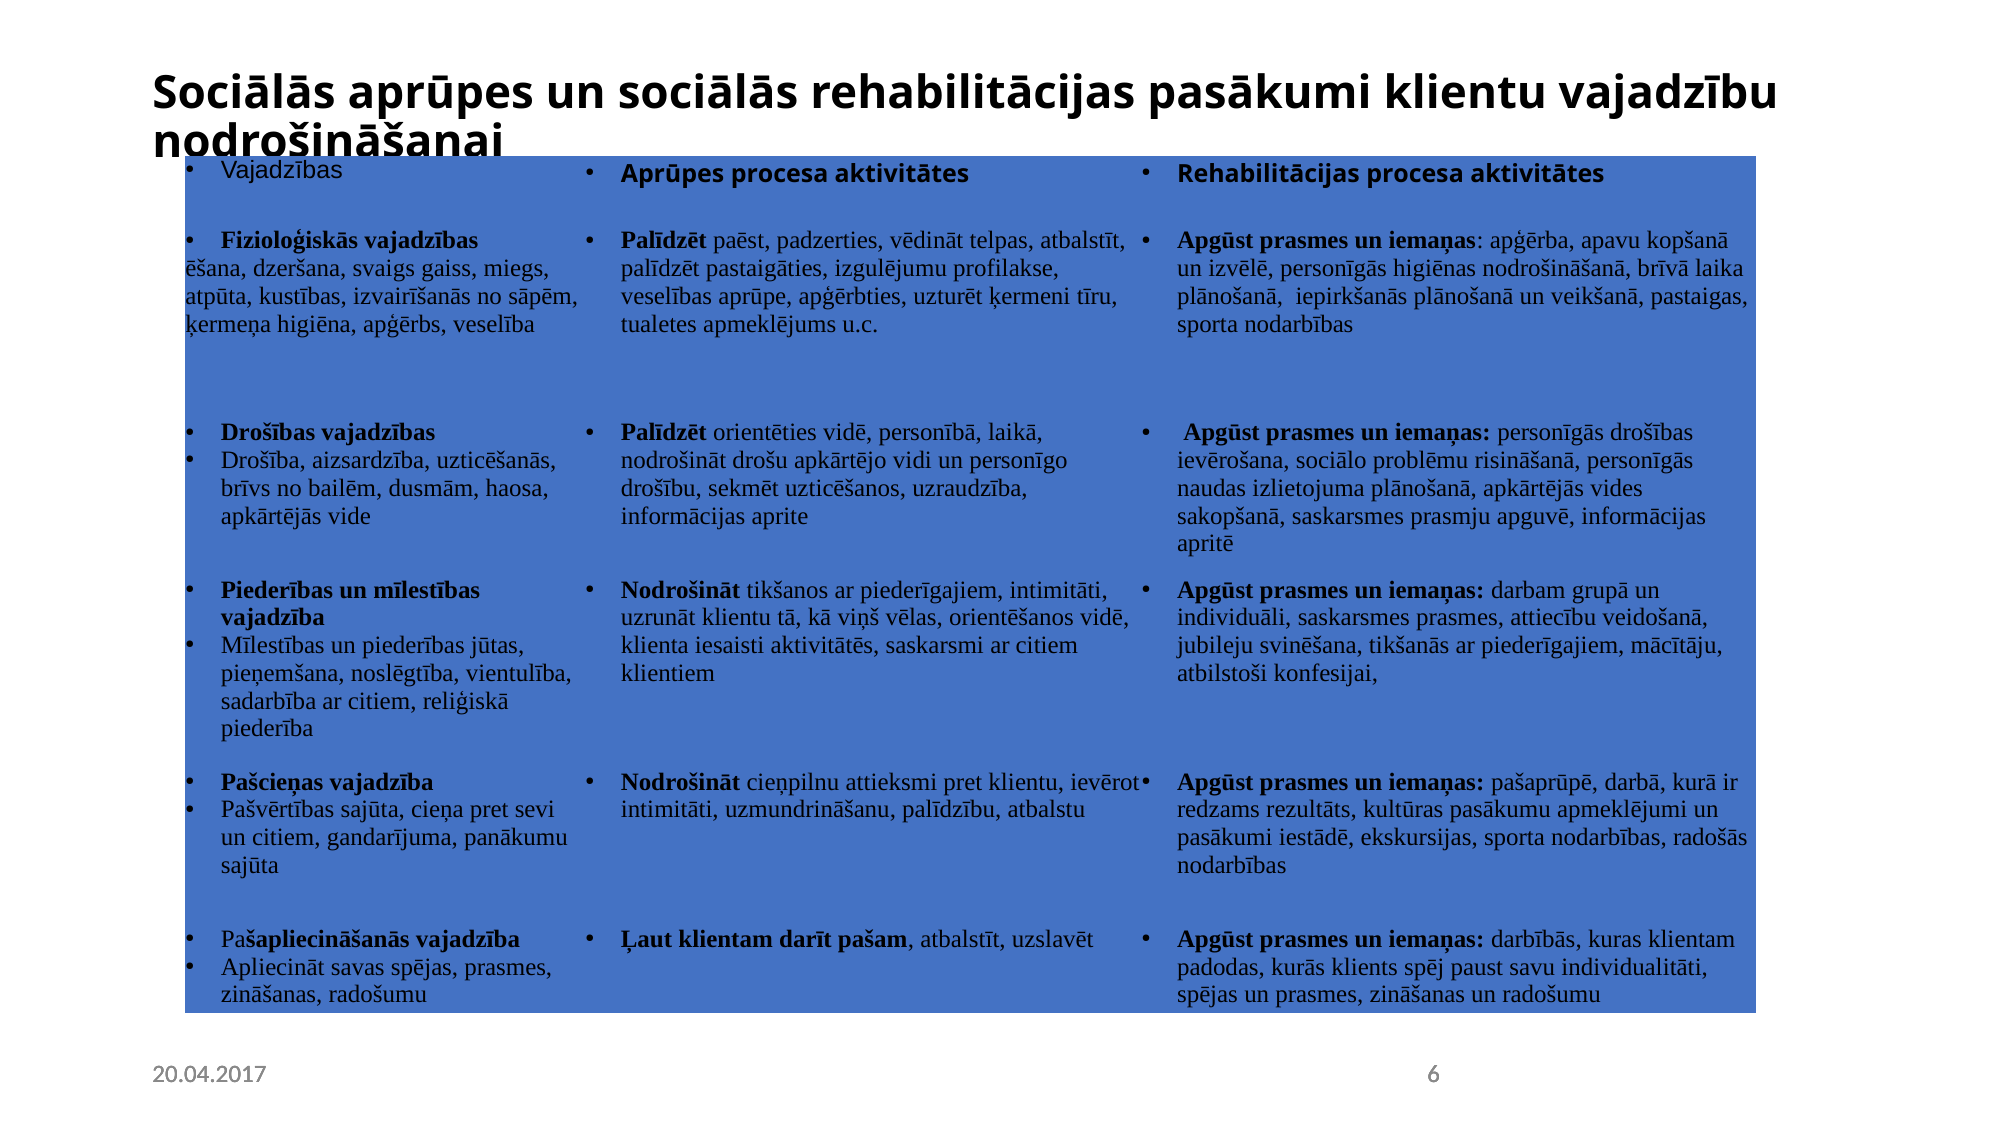

# Sociālās aprūpes un sociālās rehabilitācijas pasākumi klientu vajadzību nodrošināšanai
| Vajadzības | Aprūpes procesa aktivitātes | Rehabilitācijas procesa aktivitātes |
| --- | --- | --- |
| Fizioloģiskās vajadzības ēšana, dzeršana, svaigs gaiss, miegs, atpūta, kustības, izvairīšanās no sāpēm, ķermeņa higiēna, apģērbs, veselība | Palīdzēt paēst, padzerties, vēdināt telpas, atbalstīt, palīdzēt pastaigāties, izgulējumu profilakse, veselības aprūpe, apģērbties, uzturēt ķermeni tīru, tualetes apmeklējums u.c. | Apgūst prasmes un iemaņas: apģērba, apavu kopšanā un izvēlē, personīgās higiēnas nodrošināšanā, brīvā laika plānošanā, iepirkšanās plānošanā un veikšanā, pastaigas, sporta nodarbības |
| Drošības vajadzības Drošība, aizsardzība, uzticēšanās, brīvs no bailēm, dusmām, haosa, apkārtējās vide | Palīdzēt orientēties vidē, personībā, laikā, nodrošināt drošu apkārtējo vidi un personīgo drošību, sekmēt uzticēšanos, uzraudzība, informācijas aprite | Apgūst prasmes un iemaņas: personīgās drošības ievērošana, sociālo problēmu risināšanā, personīgās naudas izlietojuma plānošanā, apkārtējās vides sakopšanā, saskarsmes prasmju apguvē, informācijas apritē |
| Piederības un mīlestības vajadzība Mīlestības un piederības jūtas, pieņemšana, noslēgtība, vientulība, sadarbība ar citiem, reliģiskā piederība | Nodrošināt tikšanos ar piederīgajiem, intimitāti, uzrunāt klientu tā, kā viņš vēlas, orientēšanos vidē, klienta iesaisti aktivitātēs, saskarsmi ar citiem klientiem | Apgūst prasmes un iemaņas: darbam grupā un individuāli, saskarsmes prasmes, attiecību veidošanā, jubileju svinēšana, tikšanās ar piederīgajiem, mācītāju, atbilstoši konfesijai, |
| Pašcieņas vajadzība Pašvērtības sajūta, cieņa pret sevi un citiem, gandarījuma, panākumu sajūta | Nodrošināt cieņpilnu attieksmi pret klientu, ievērot intimitāti, uzmundrināšanu, palīdzību, atbalstu | Apgūst prasmes un iemaņas: pašaprūpē, darbā, kurā ir redzams rezultāts, kultūras pasākumu apmeklējumi un pasākumi iestādē, ekskursijas, sporta nodarbības, radošās nodarbības |
| Pašapliecināšanās vajadzība Apliecināt savas spējas, prasmes, zināšanas, radošumu | Ļaut klientam darīt pašam, atbalstīt, uzslavēt | Apgūst prasmes un iemaņas: darbībās, kuras klientam padodas, kurās klients spēj paust savu individualitāti, spējas un prasmes, zināšanas un radošumu |
20.04.2017
20.04.2017
20.04.2017
6
6
6